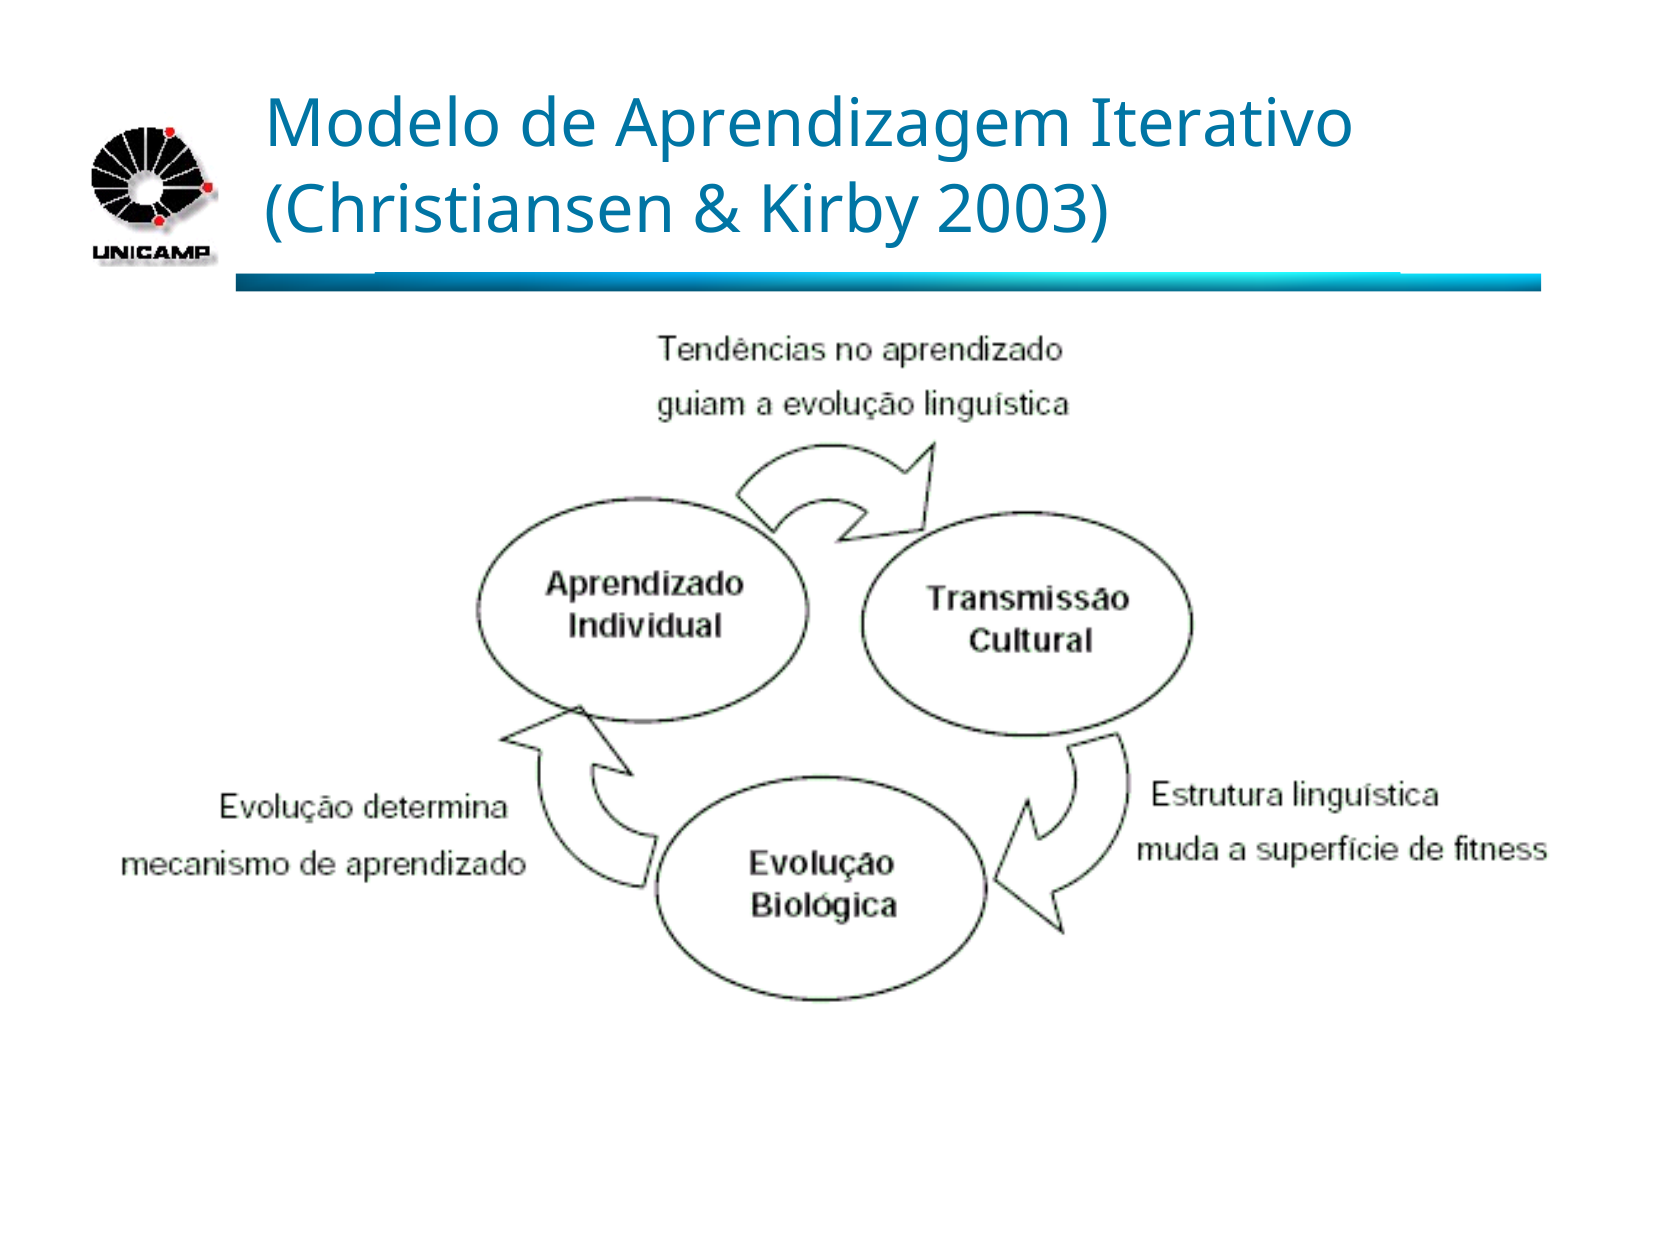

# Modelo de Aprendizagem Iterativo (Christiansen & Kirby 2003)